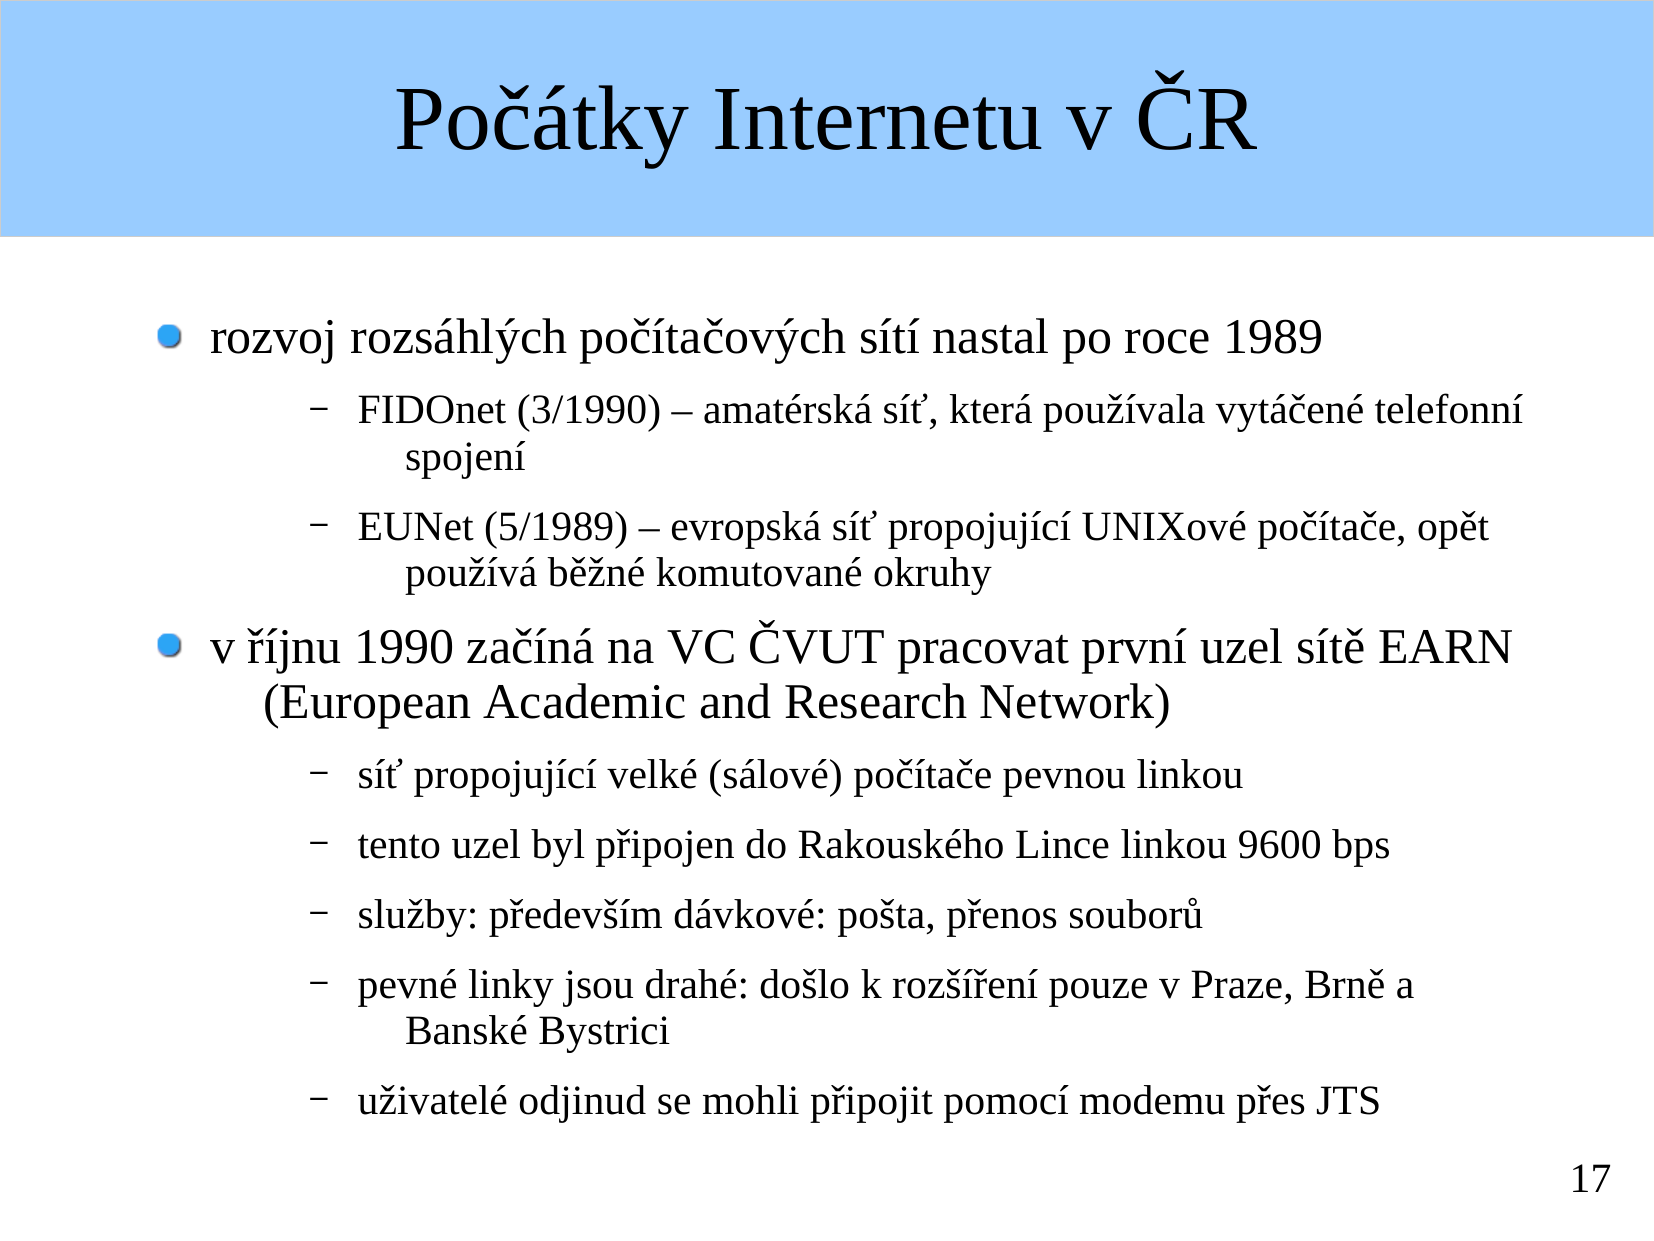

# Počátky Internetu v ČR
rozvoj rozsáhlých počítačových sítí nastal po roce 1989
FIDOnet (3/1990) – amatérská síť, která používala vytáčené telefonní spojení
EUNet (5/1989) – evropská síť propojující UNIXové počítače, opět používá běžné komutované okruhy
v říjnu 1990 začíná na VC ČVUT pracovat první uzel sítě EARN (European Academic and Research Network)
síť propojující velké (sálové) počítače pevnou linkou
tento uzel byl připojen do Rakouského Lince linkou 9600 bps
služby: především dávkové: pošta, přenos souborů
pevné linky jsou drahé: došlo k rozšíření pouze v Praze, Brně a Banské Bystrici
uživatelé odjinud se mohli připojit pomocí modemu přes JTS